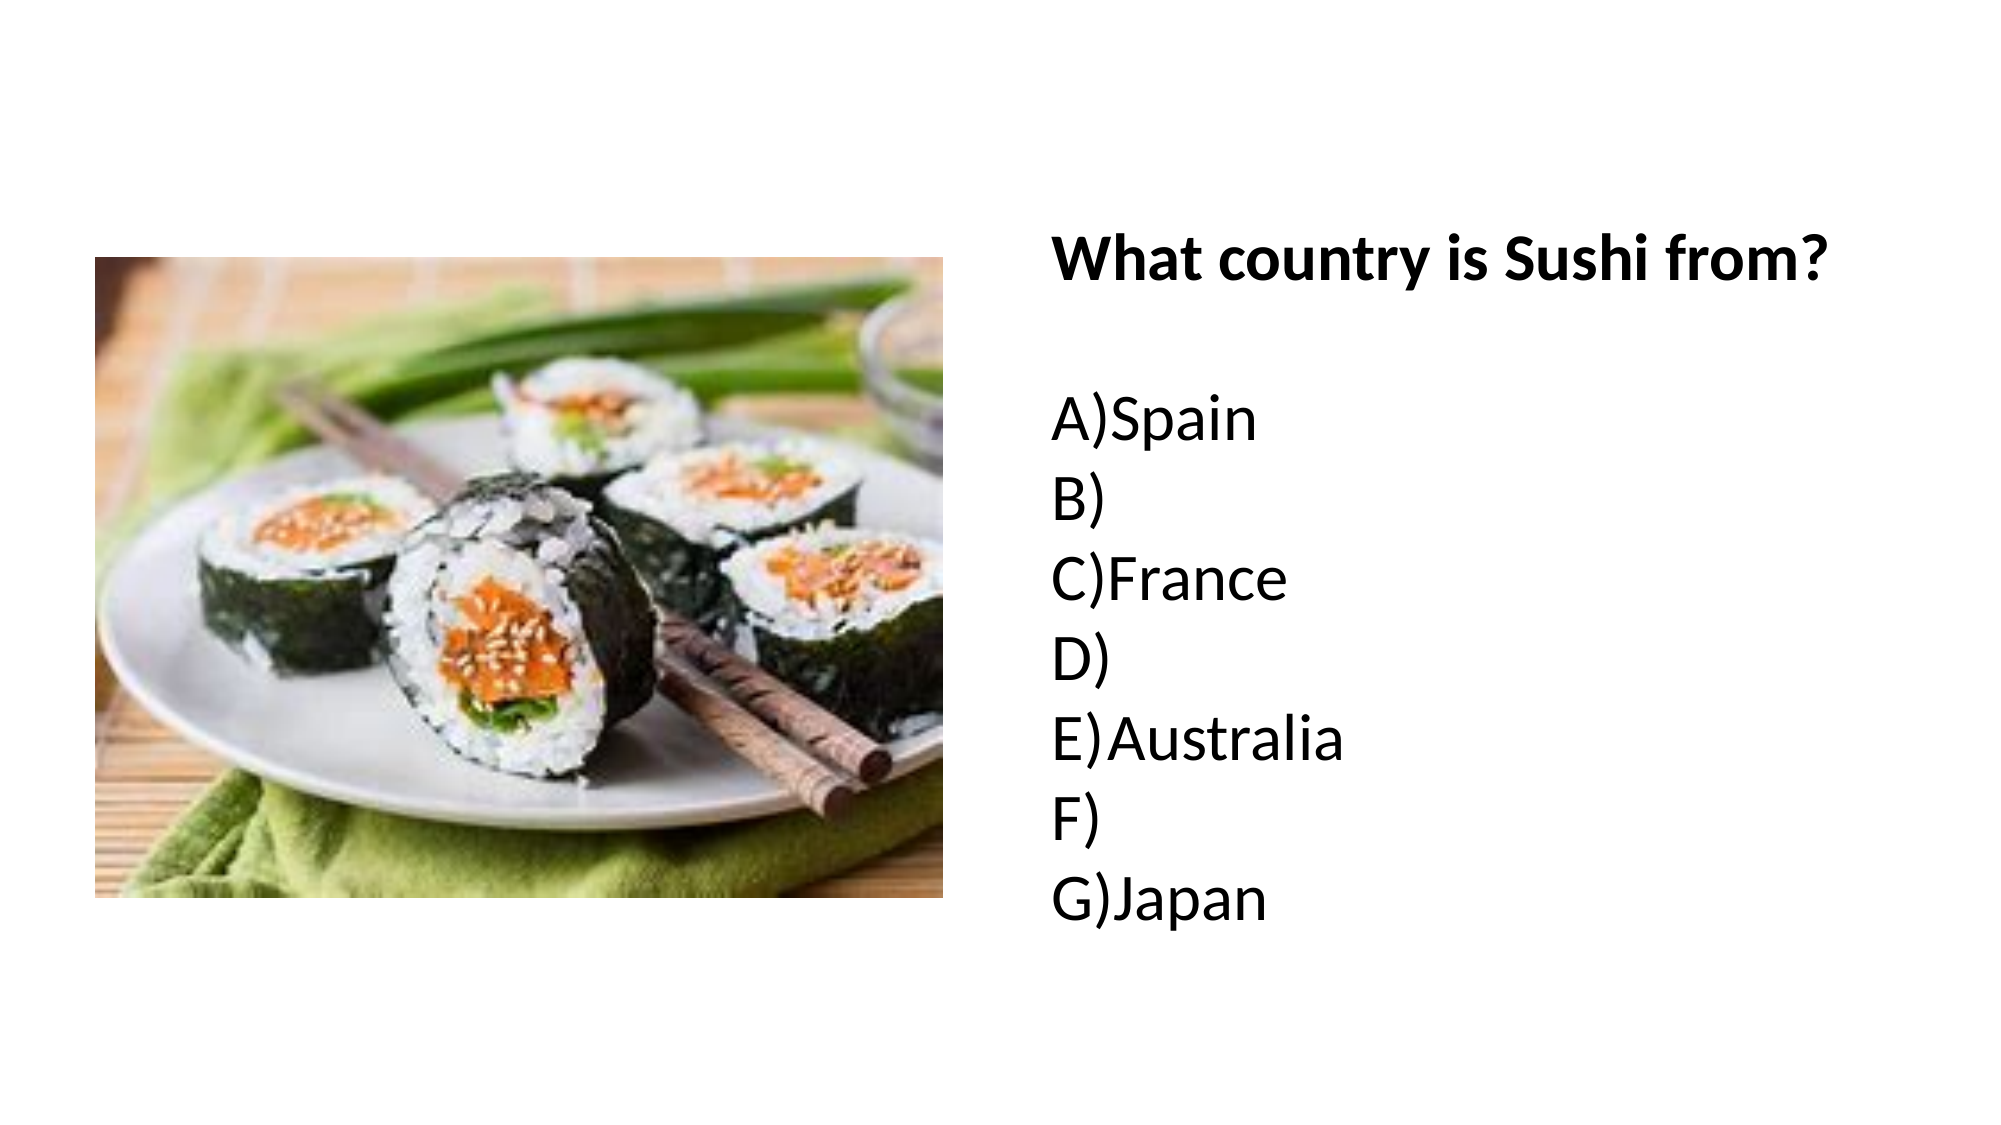

What country is Sushi from?
Spain
France
Australia
Japan